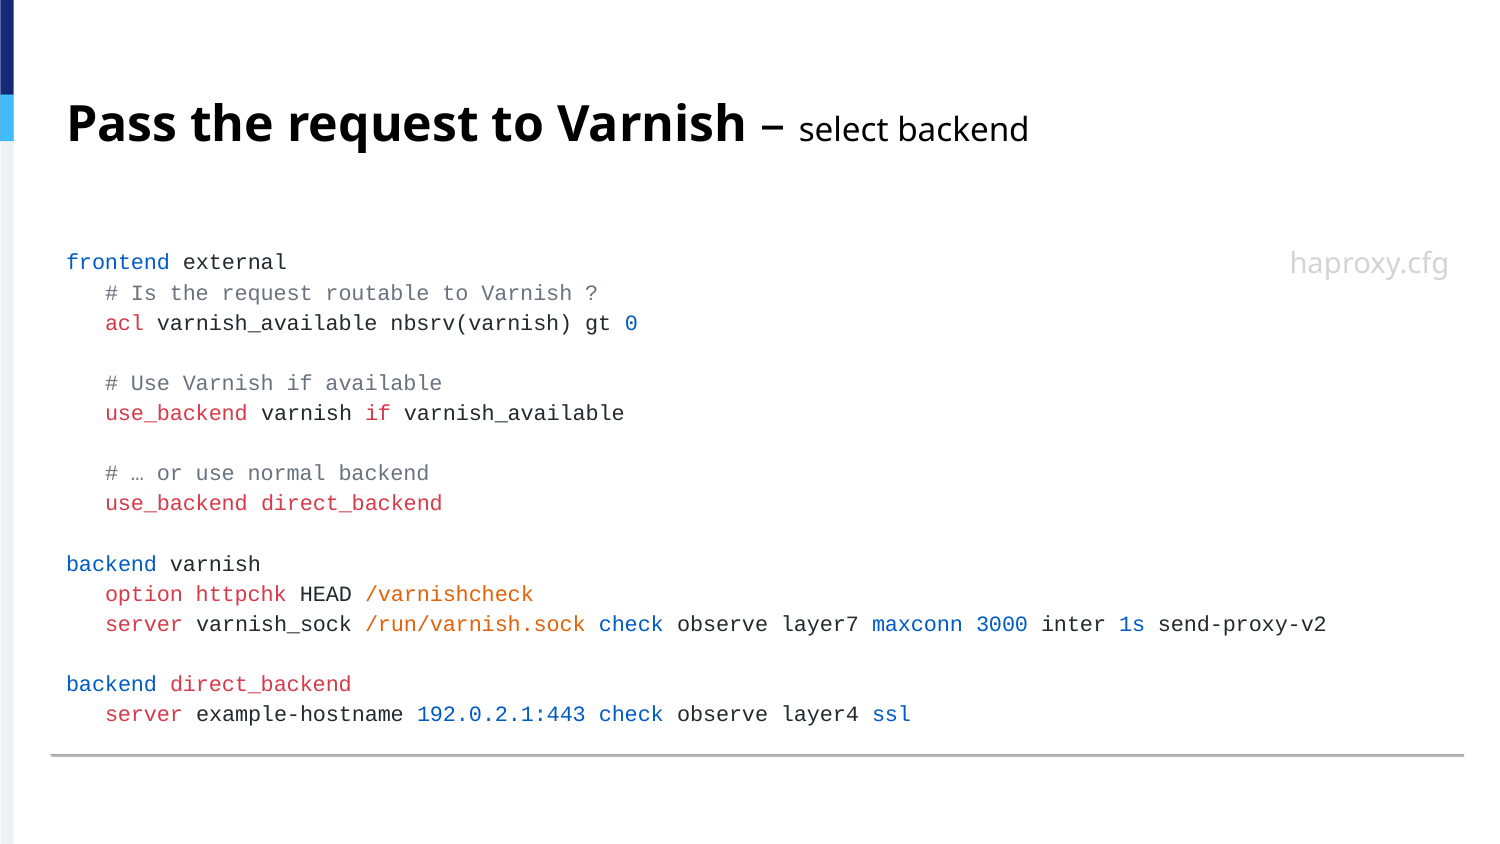

# Pass the request to Varnish – select backend
frontend external
 # Is the request routable to Varnish ?
 acl varnish_available nbsrv(varnish) gt 0
 # Use Varnish if available
 use_backend varnish if varnish_available
 # … or use normal backend
 use_backend direct_backend
backend varnish
 option httpchk HEAD /varnishcheck
 server varnish_sock /run/varnish.sock check observe layer7 maxconn 3000 inter 1s send-proxy-v2
backend direct_backend
 server example-hostname 192.0.2.1:443 check observe layer4 ssl
haproxy.cfg